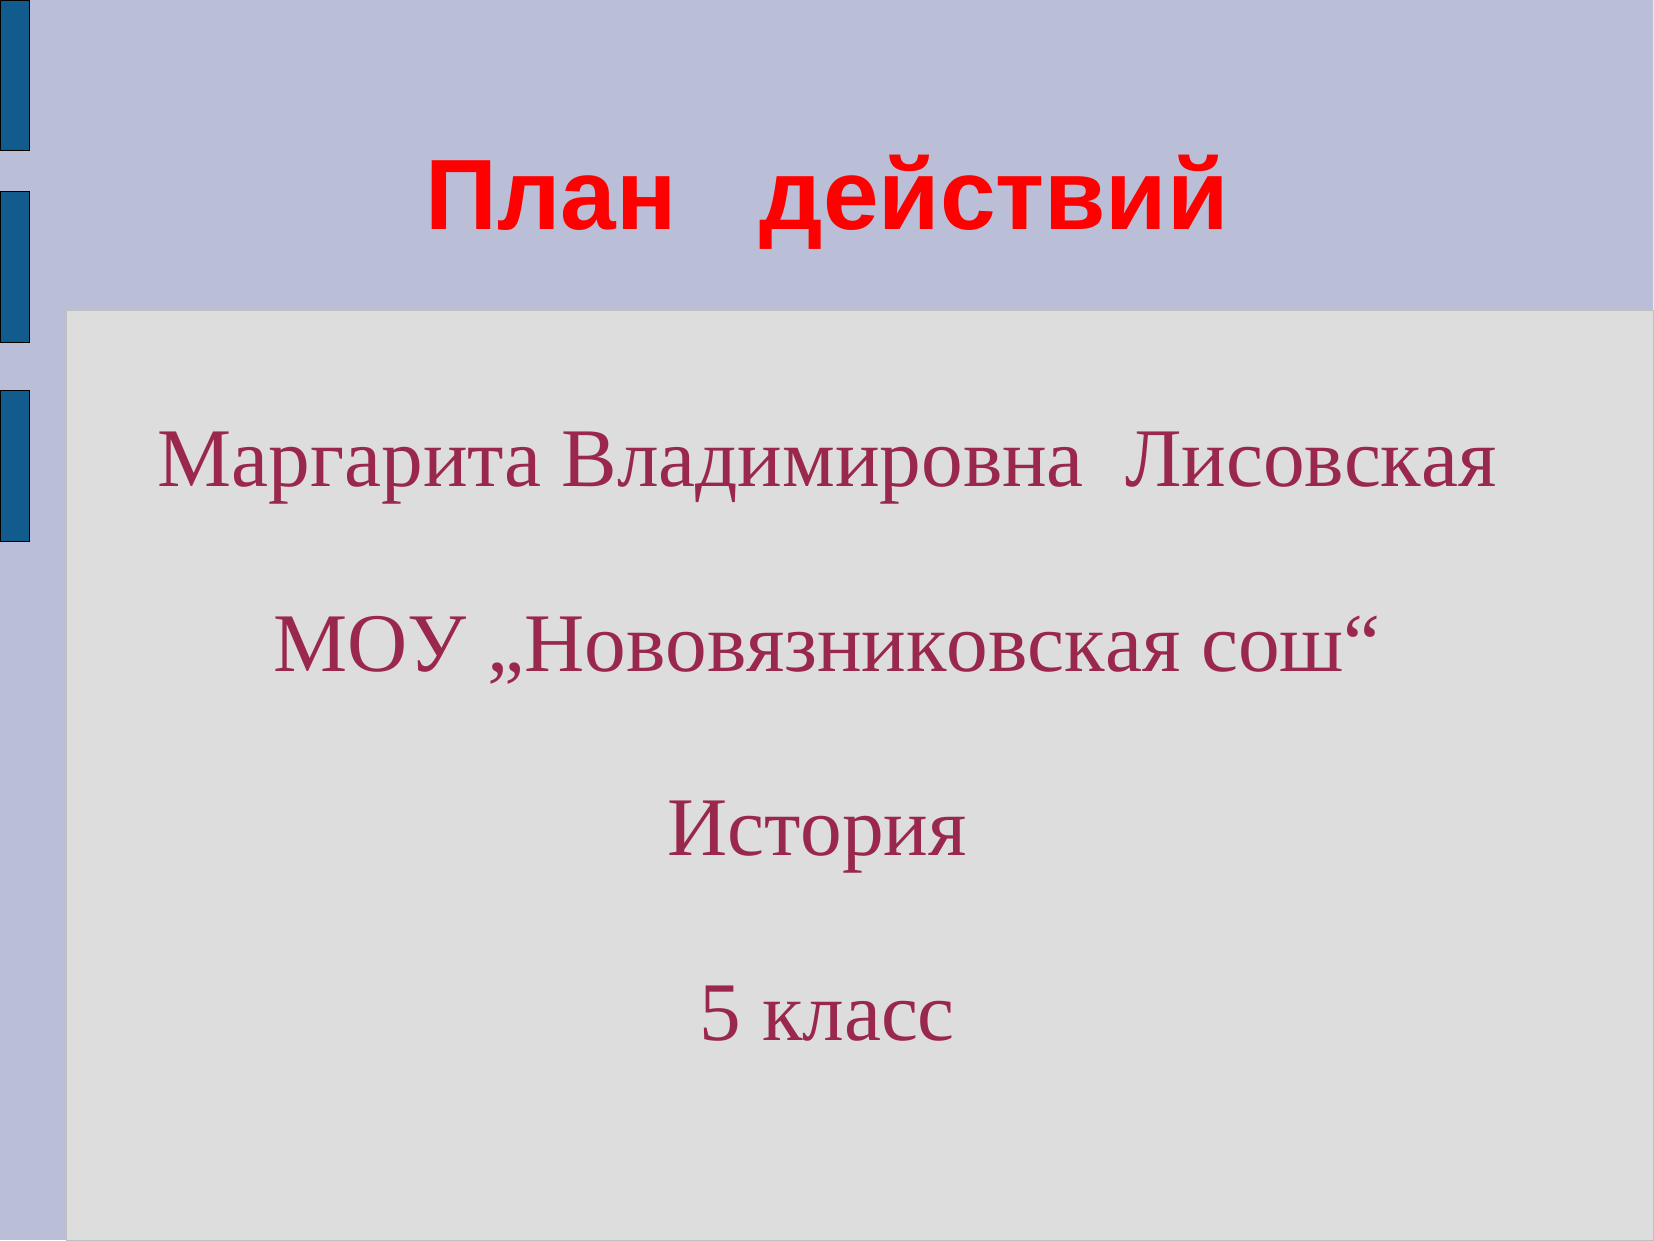

# План действий
Маргарита Владимировна Лисовская
МОУ „Нововязниковская сош“
История
5 класс